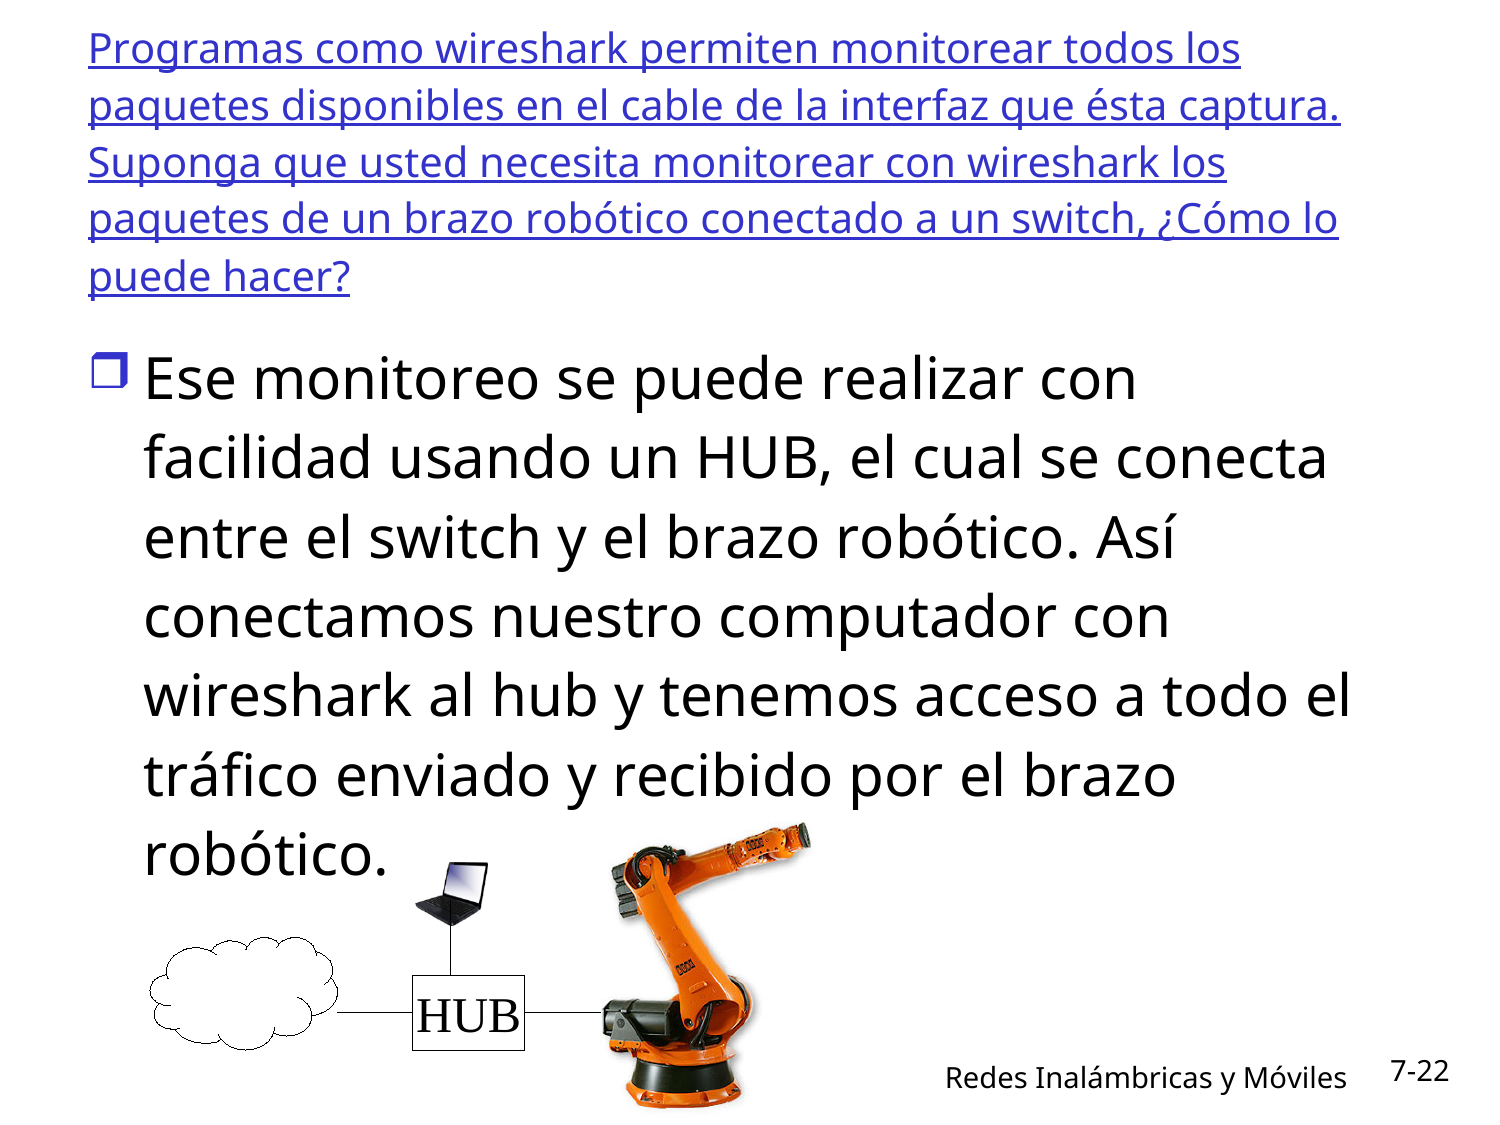

# Programas como wireshark permiten monitorear todos los paquetes disponibles en el cable de la interfaz que ésta captura. Suponga que usted necesita monitorear con wireshark los paquetes de un brazo robótico conectado a un switch, ¿Cómo lo puede hacer?
Ese monitoreo se puede realizar con facilidad usando un HUB, el cual se conecta entre el switch y el brazo robótico. Así conectamos nuestro computador con wireshark al hub y tenemos acceso a todo el tráfico enviado y recibido por el brazo robótico.
HUB
22